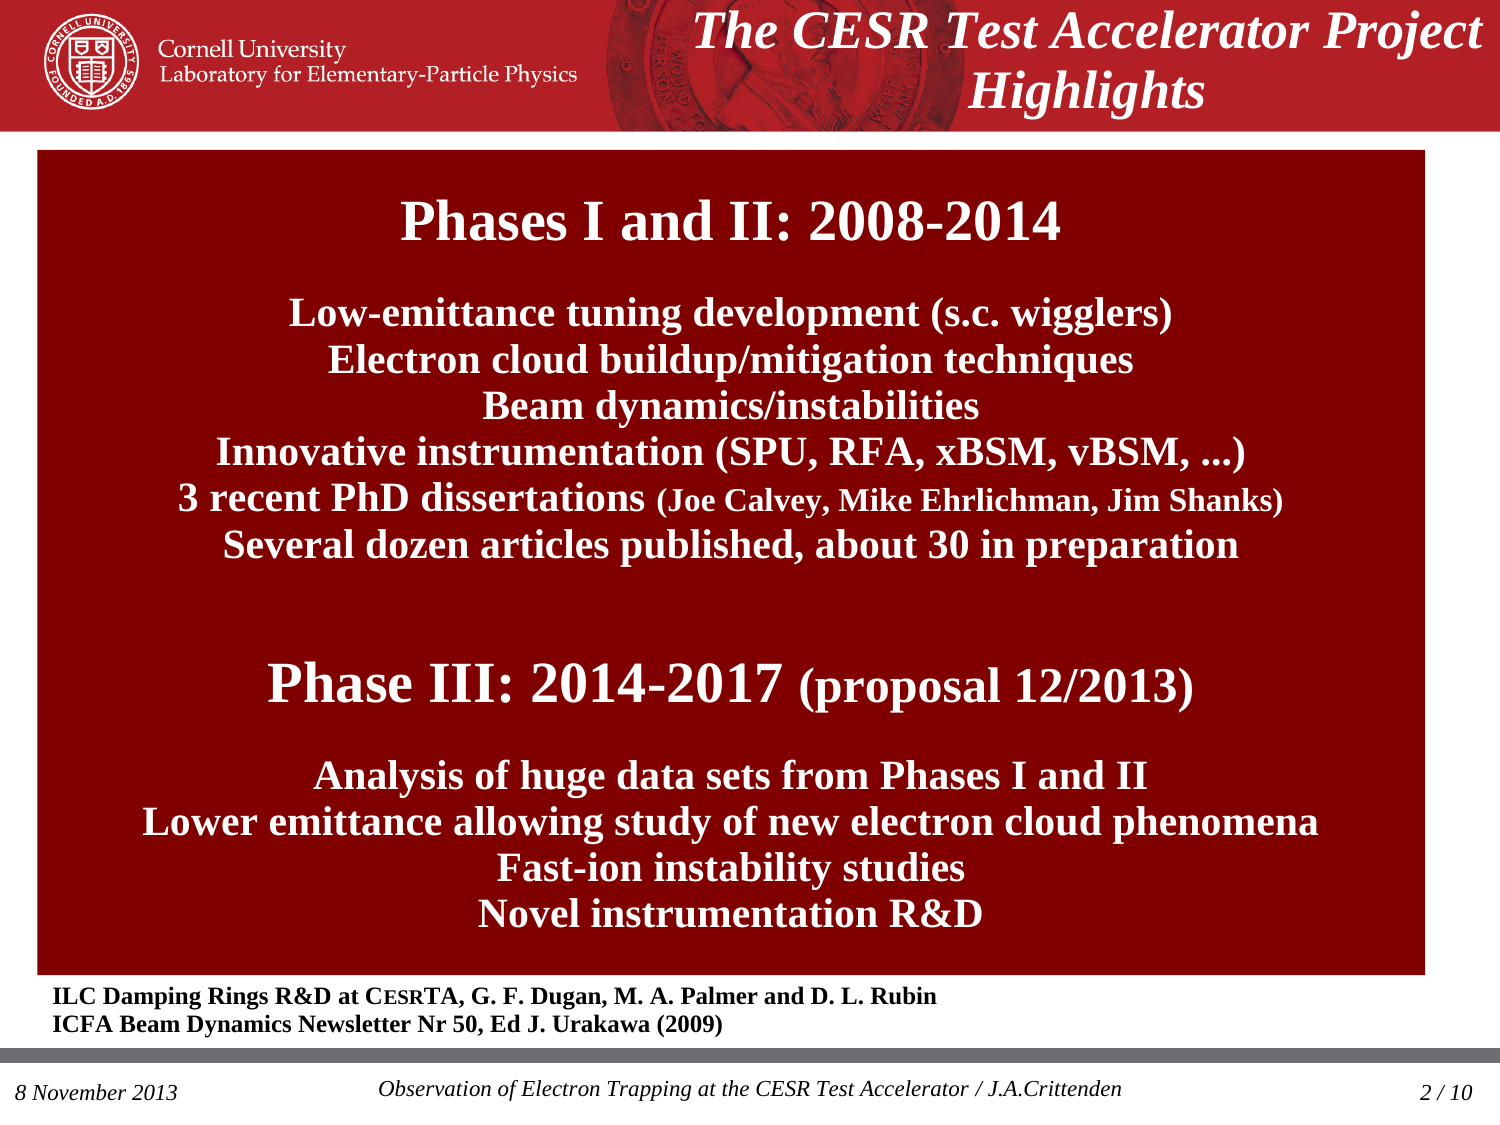

# The CESR Test Accelerator Project Highlights
Phases I and II: 2008-2014
Low-emittance tuning development (s.c. wigglers)
Electron cloud buildup/mitigation techniques
Beam dynamics/instabilities
Innovative instrumentation (SPU, RFA, xBSM, vBSM, ...)
3 recent PhD dissertations (Joe Calvey, Mike Ehrlichman, Jim Shanks)
Several dozen articles published, about 30 in preparation
Phase III: 2014-2017 (proposal 12/2013)
Analysis of huge data sets from Phases I and II
Lower emittance allowing study of new electron cloud phenomena
Fast-ion instability studies
Novel instrumentation R&D
ILC Damping Rings R&D at CESRTA, G. F. Dugan, M. A. Palmer and D. L. Rubin
ICFA Beam Dynamics Newsletter Nr 50, Ed J. Urakawa (2009)